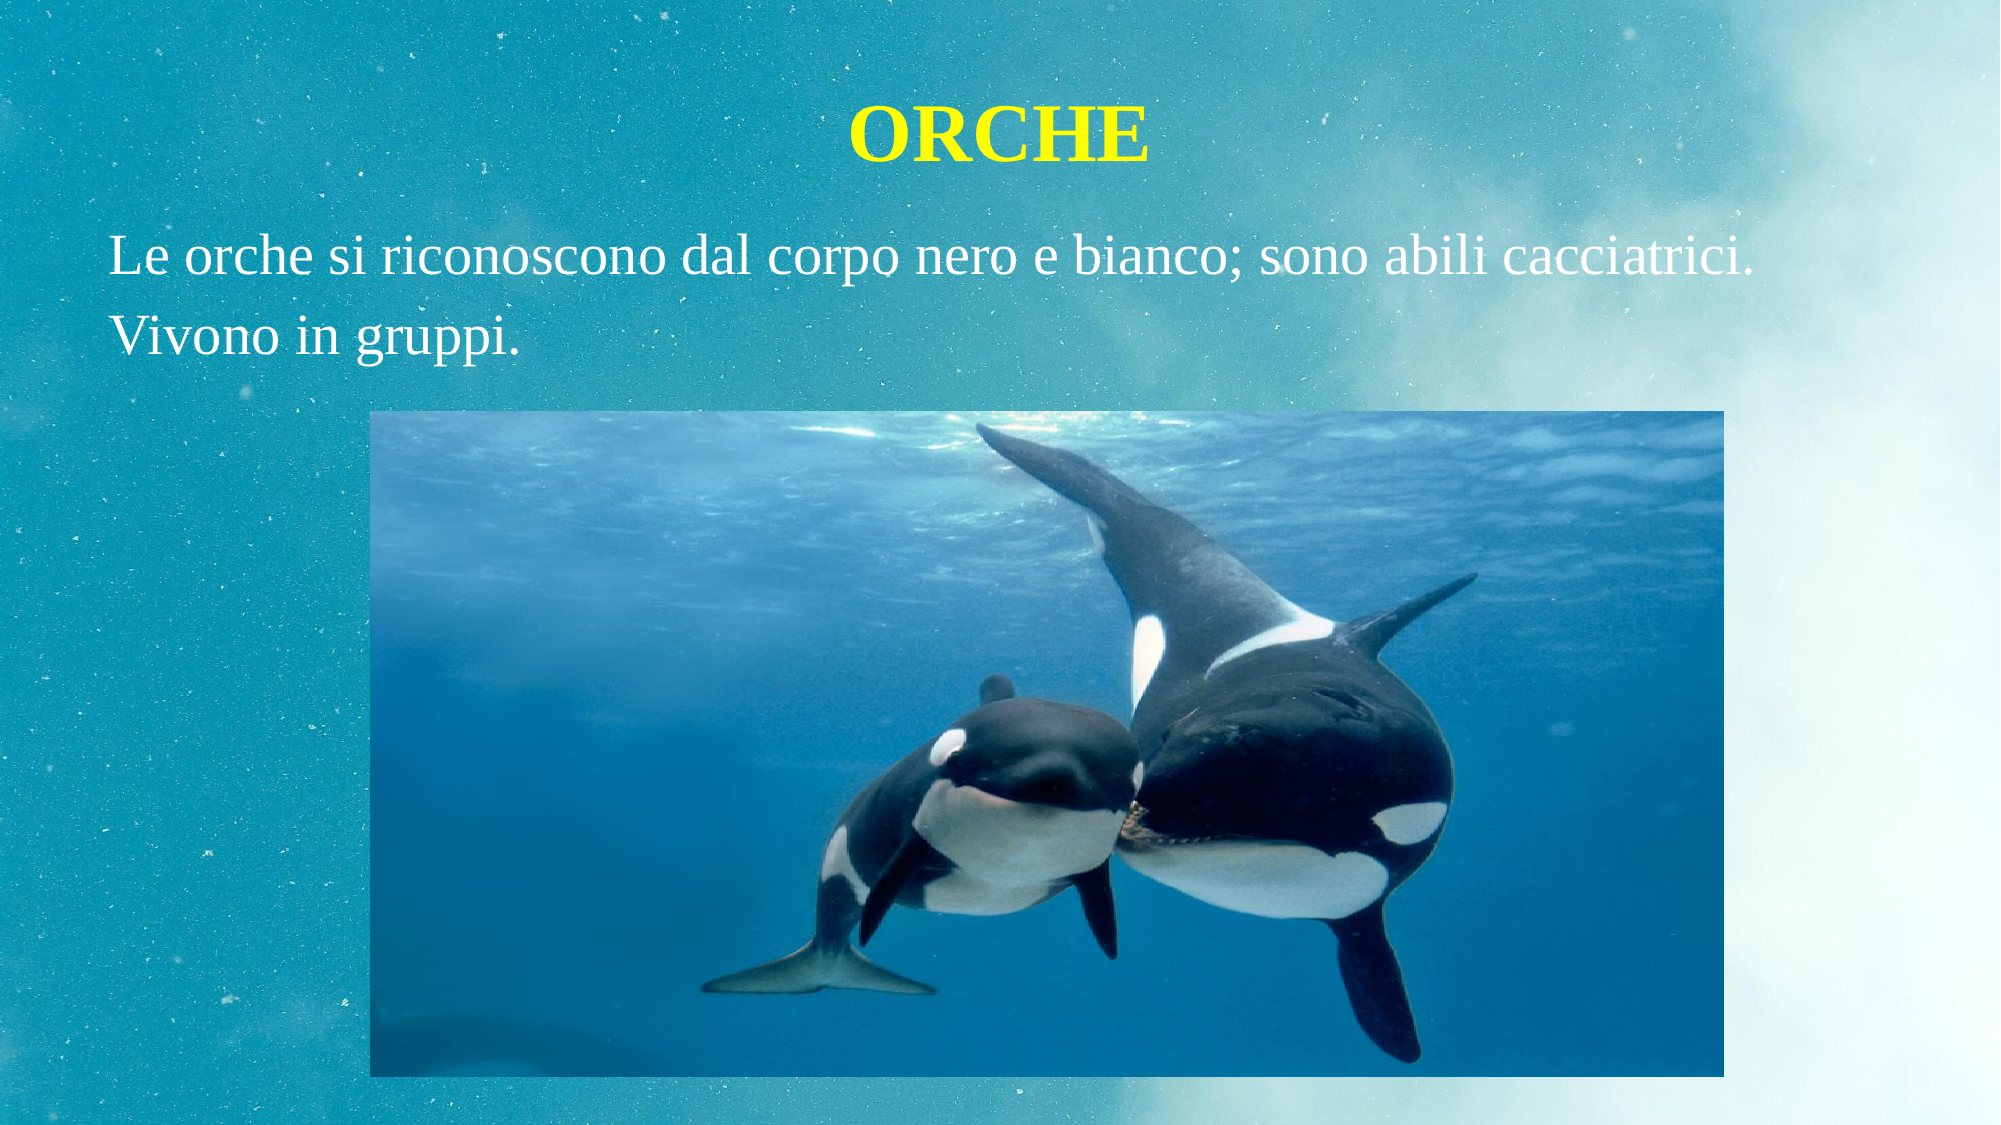

# ORCHE
 Le orche si riconoscono dal corpo nero e bianco; sono abili cacciatrici.
 Vivono in gruppi.